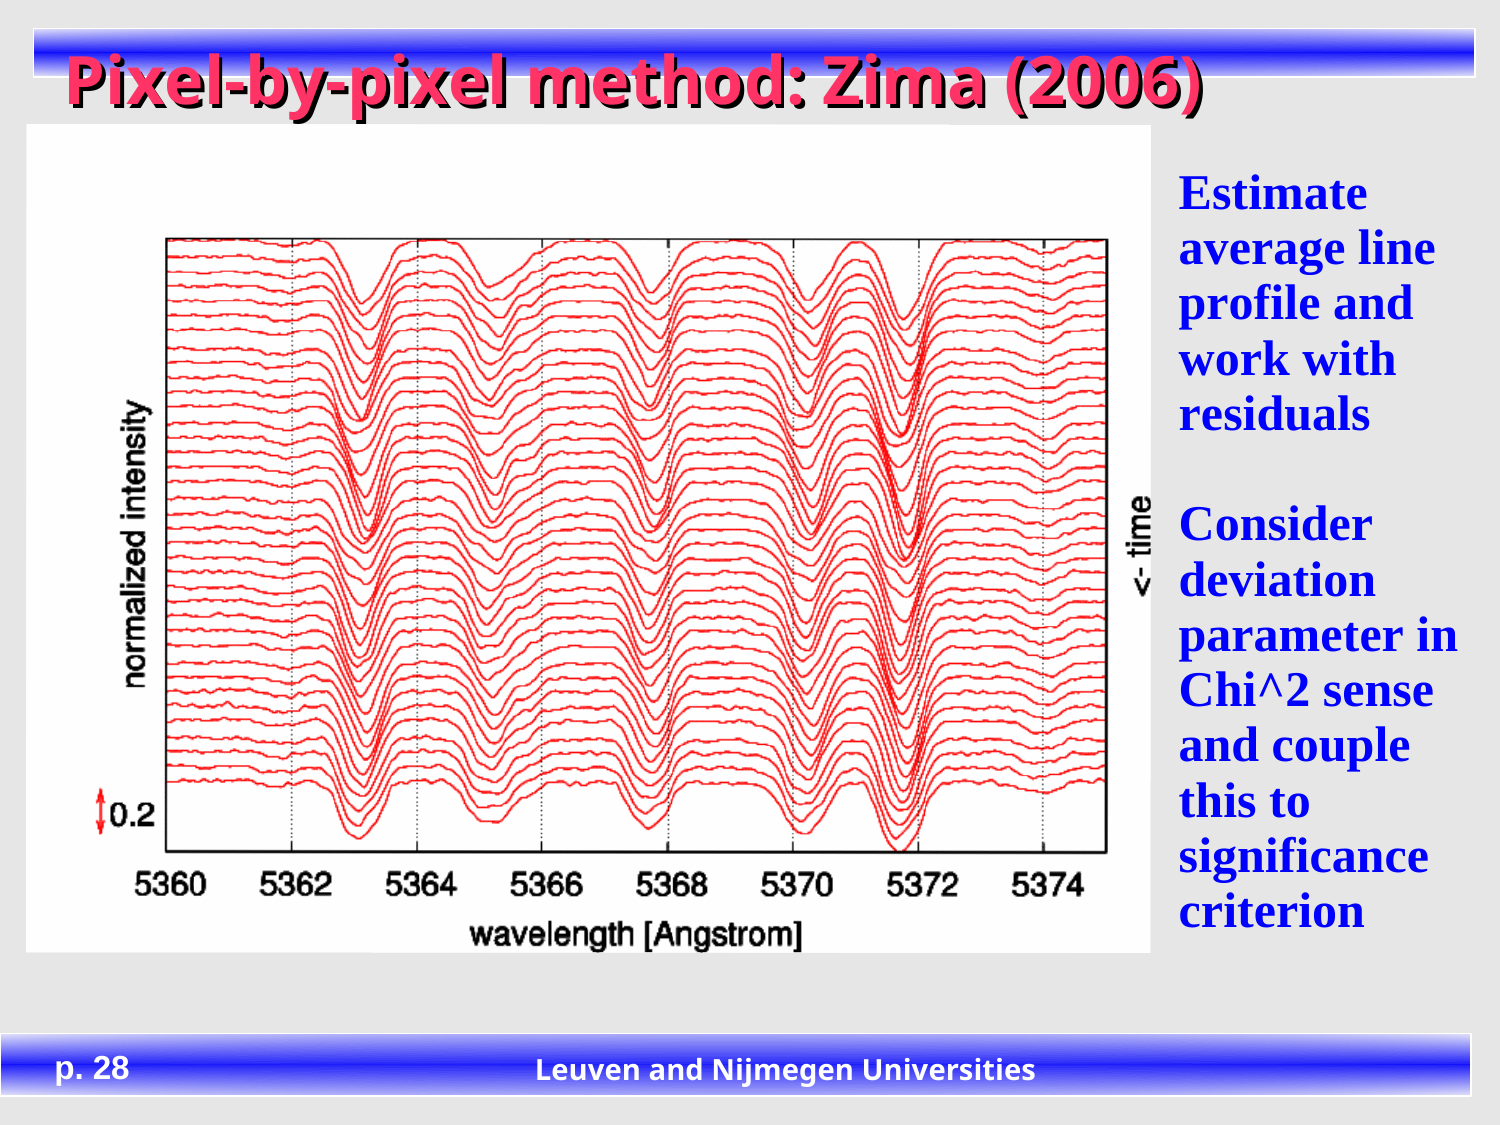

# Pixel-by-pixel method: Zima (2006)
Estimate average line profile and work with residuals
Consider deviation parameter in Chi^2 sense and couple this to significance criterion